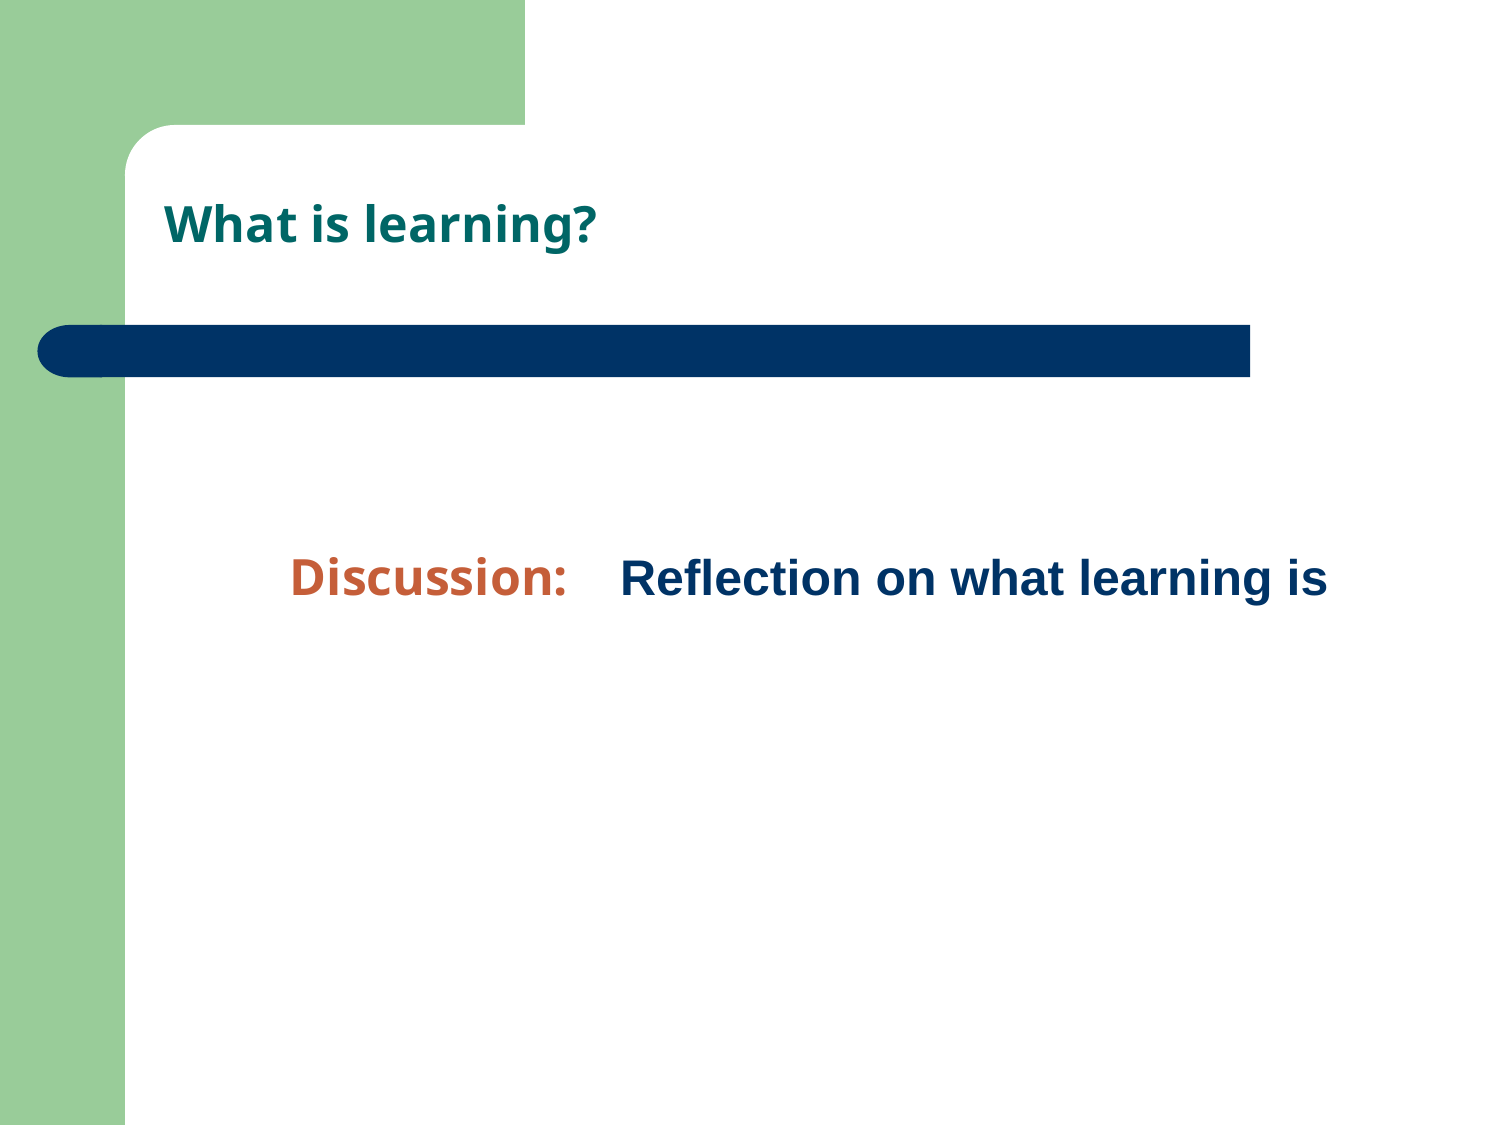

# What is learning?
Discussion: Reflection on what learning is